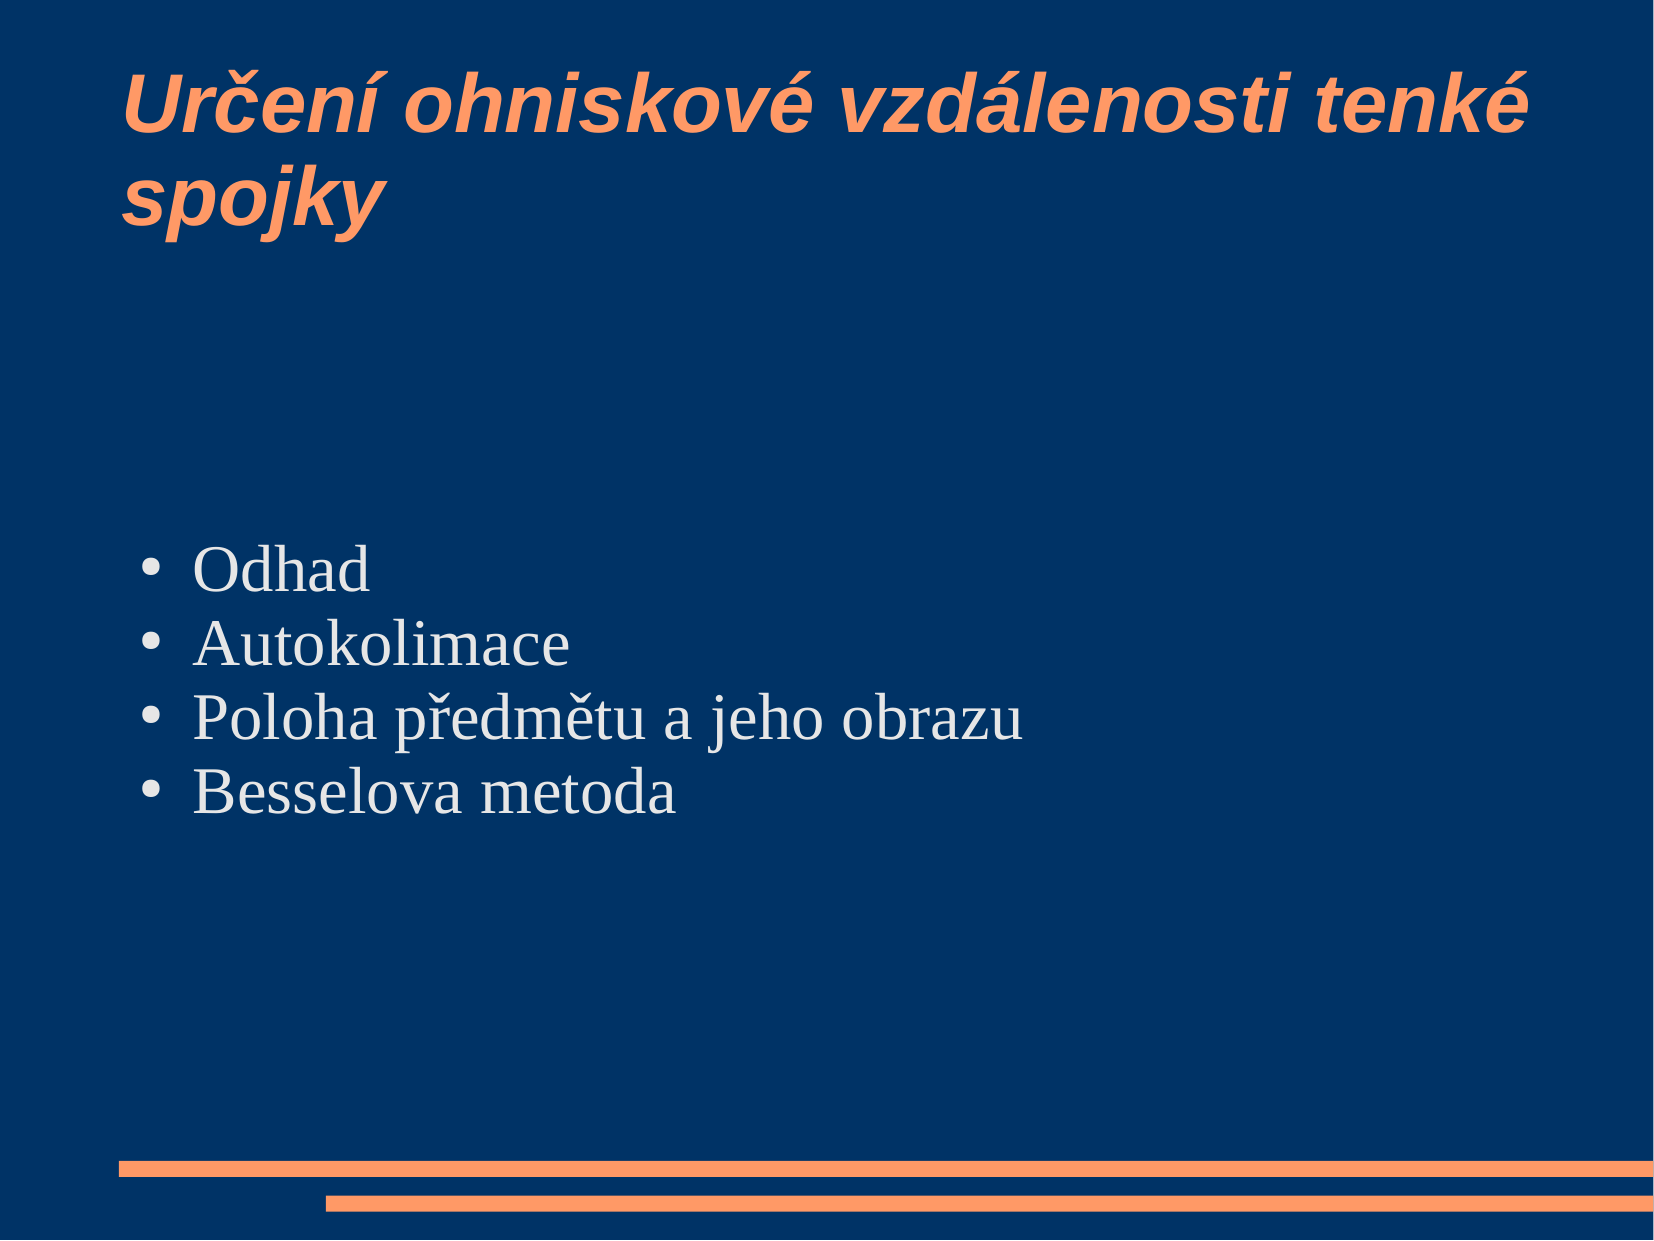

# Určení ohniskové vzdálenosti tenké spojky
Odhad
Autokolimace
Poloha předmětu a jeho obrazu
Besselova metoda